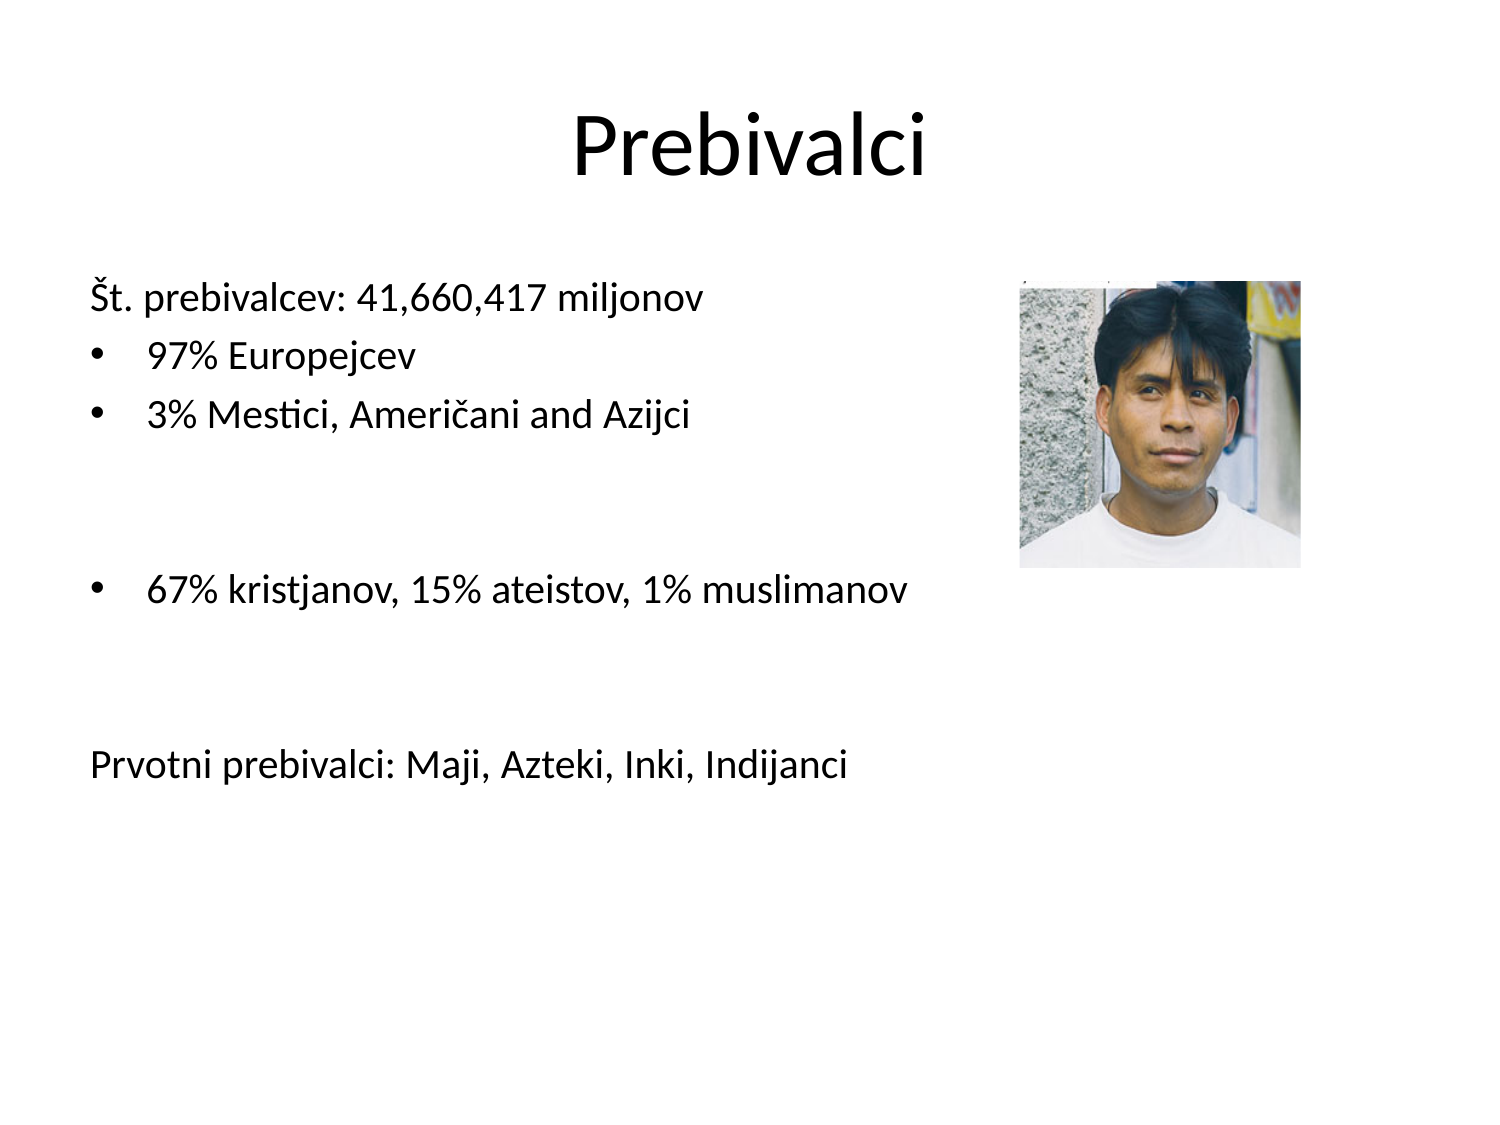

# Prebivalci
Št. prebivalcev: 41,660,417 miljonov
97% Europejcev
3% Mestici, Američani and Azijci
67% kristjanov, 15% ateistov, 1% muslimanov
Prvotni prebivalci: Maji, Azteki, Inki, Indijanci